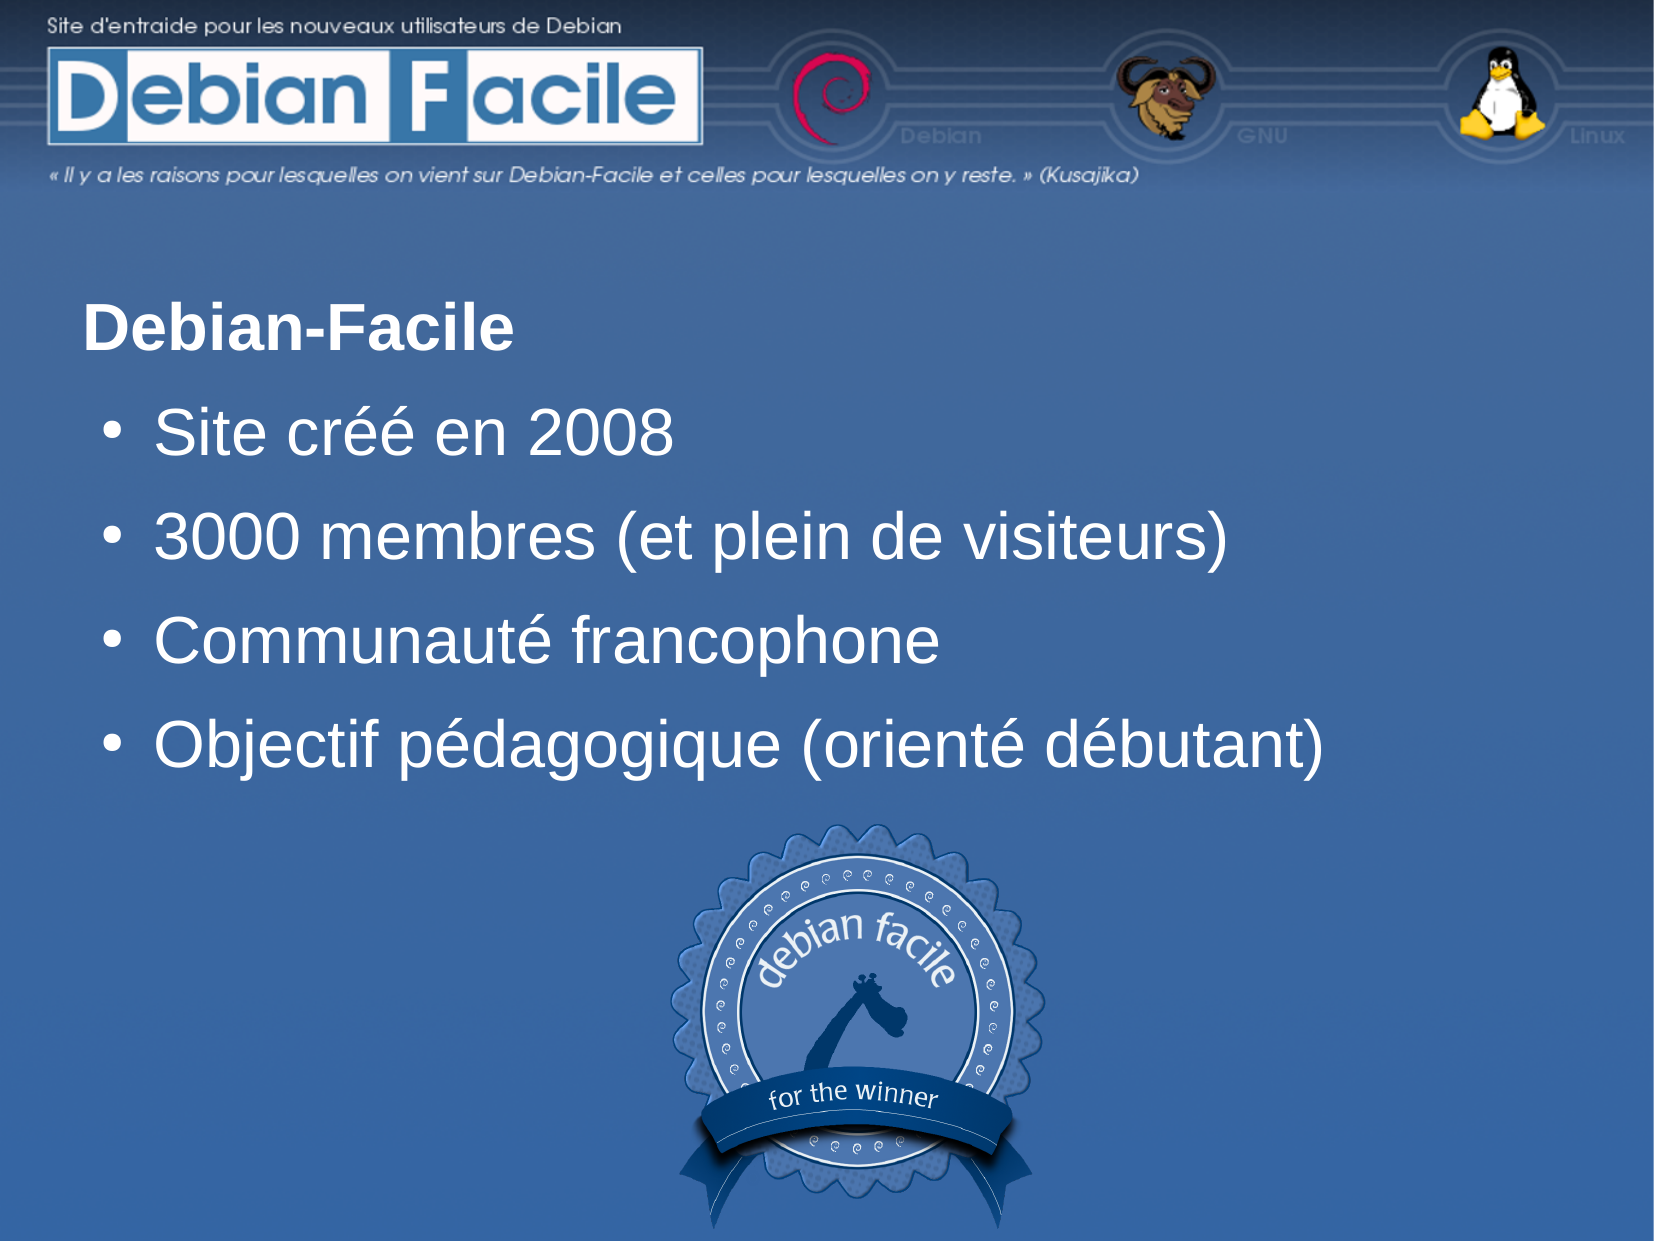

# Debian-Facile
Site créé en 2008
3000 membres (et plein de visiteurs)
Communauté francophone
Objectif pédagogique (orienté débutant)